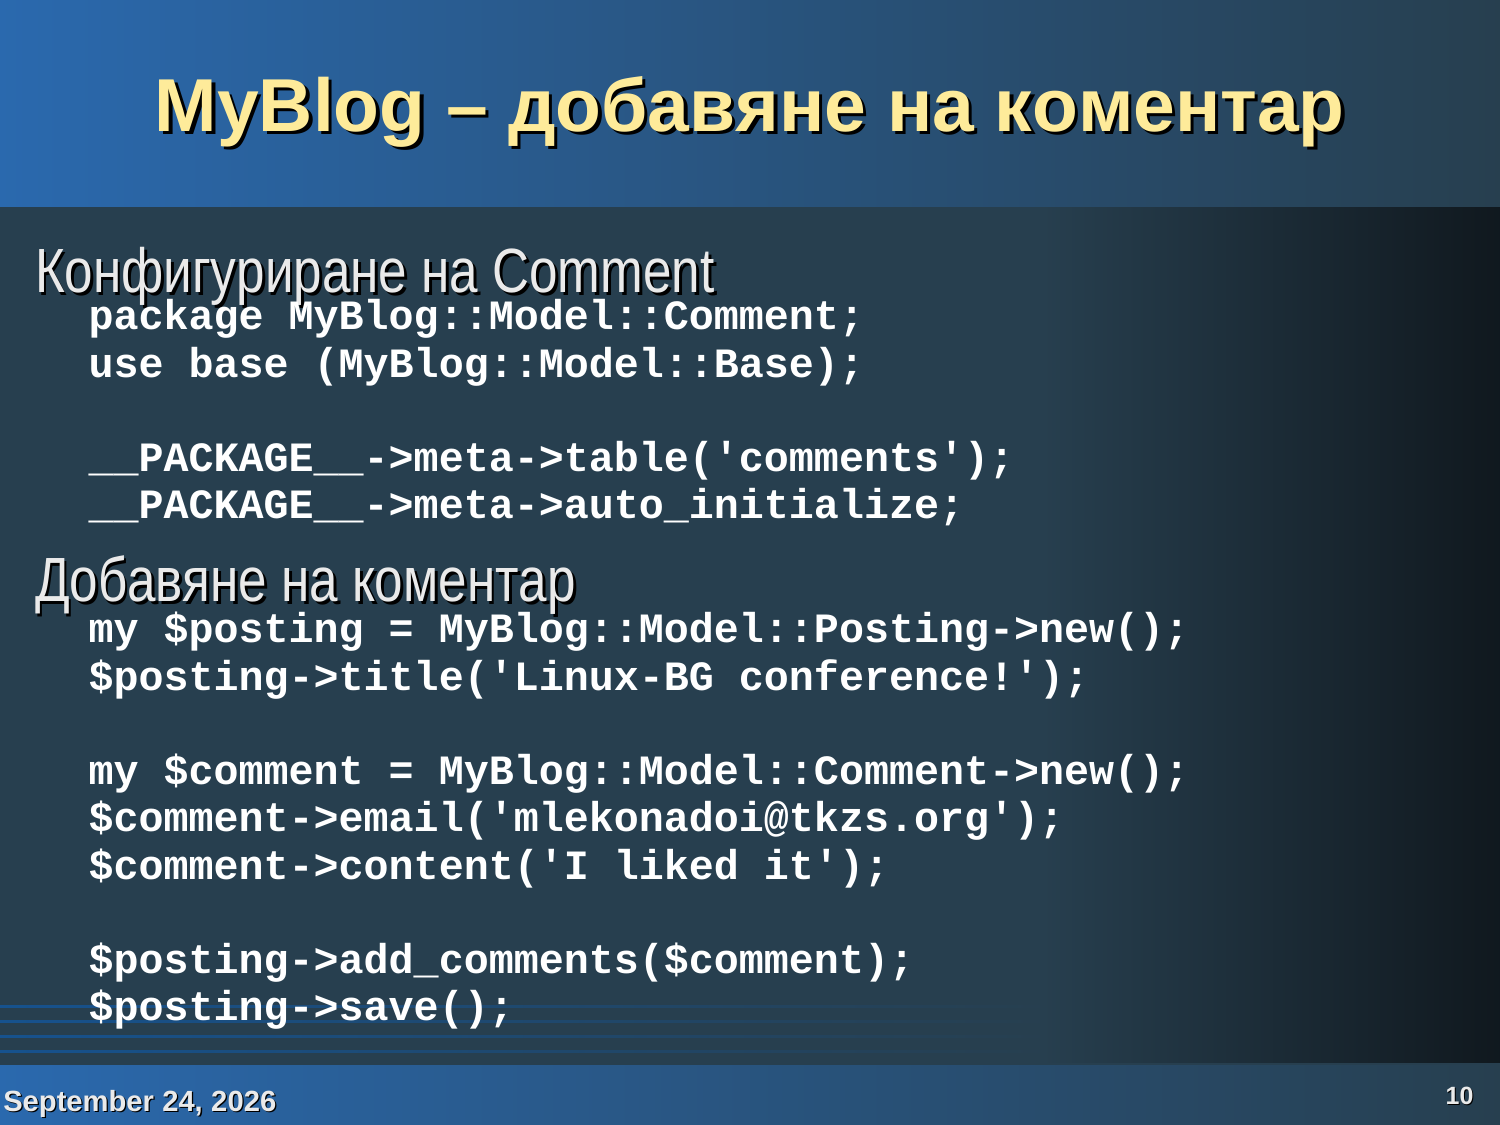

# MyBlog – добавяне на коментар
Конфигуриране на Comment
Добавяне на коментар
package MyBlog::Model::Comment;
use base (MyBlog::Model::Base);
__PACKAGE__->meta->table('comments');
__PACKAGE__->meta->auto_initialize;
my $posting = MyBlog::Model::Posting->new();
$posting->title('Linux-BG conference!');
my $comment = MyBlog::Model::Comment->new();
$comment->email('mlekonadoi@tkzs.org');
$comment->content('I liked it');
$posting->add_comments($comment);
$posting->save();